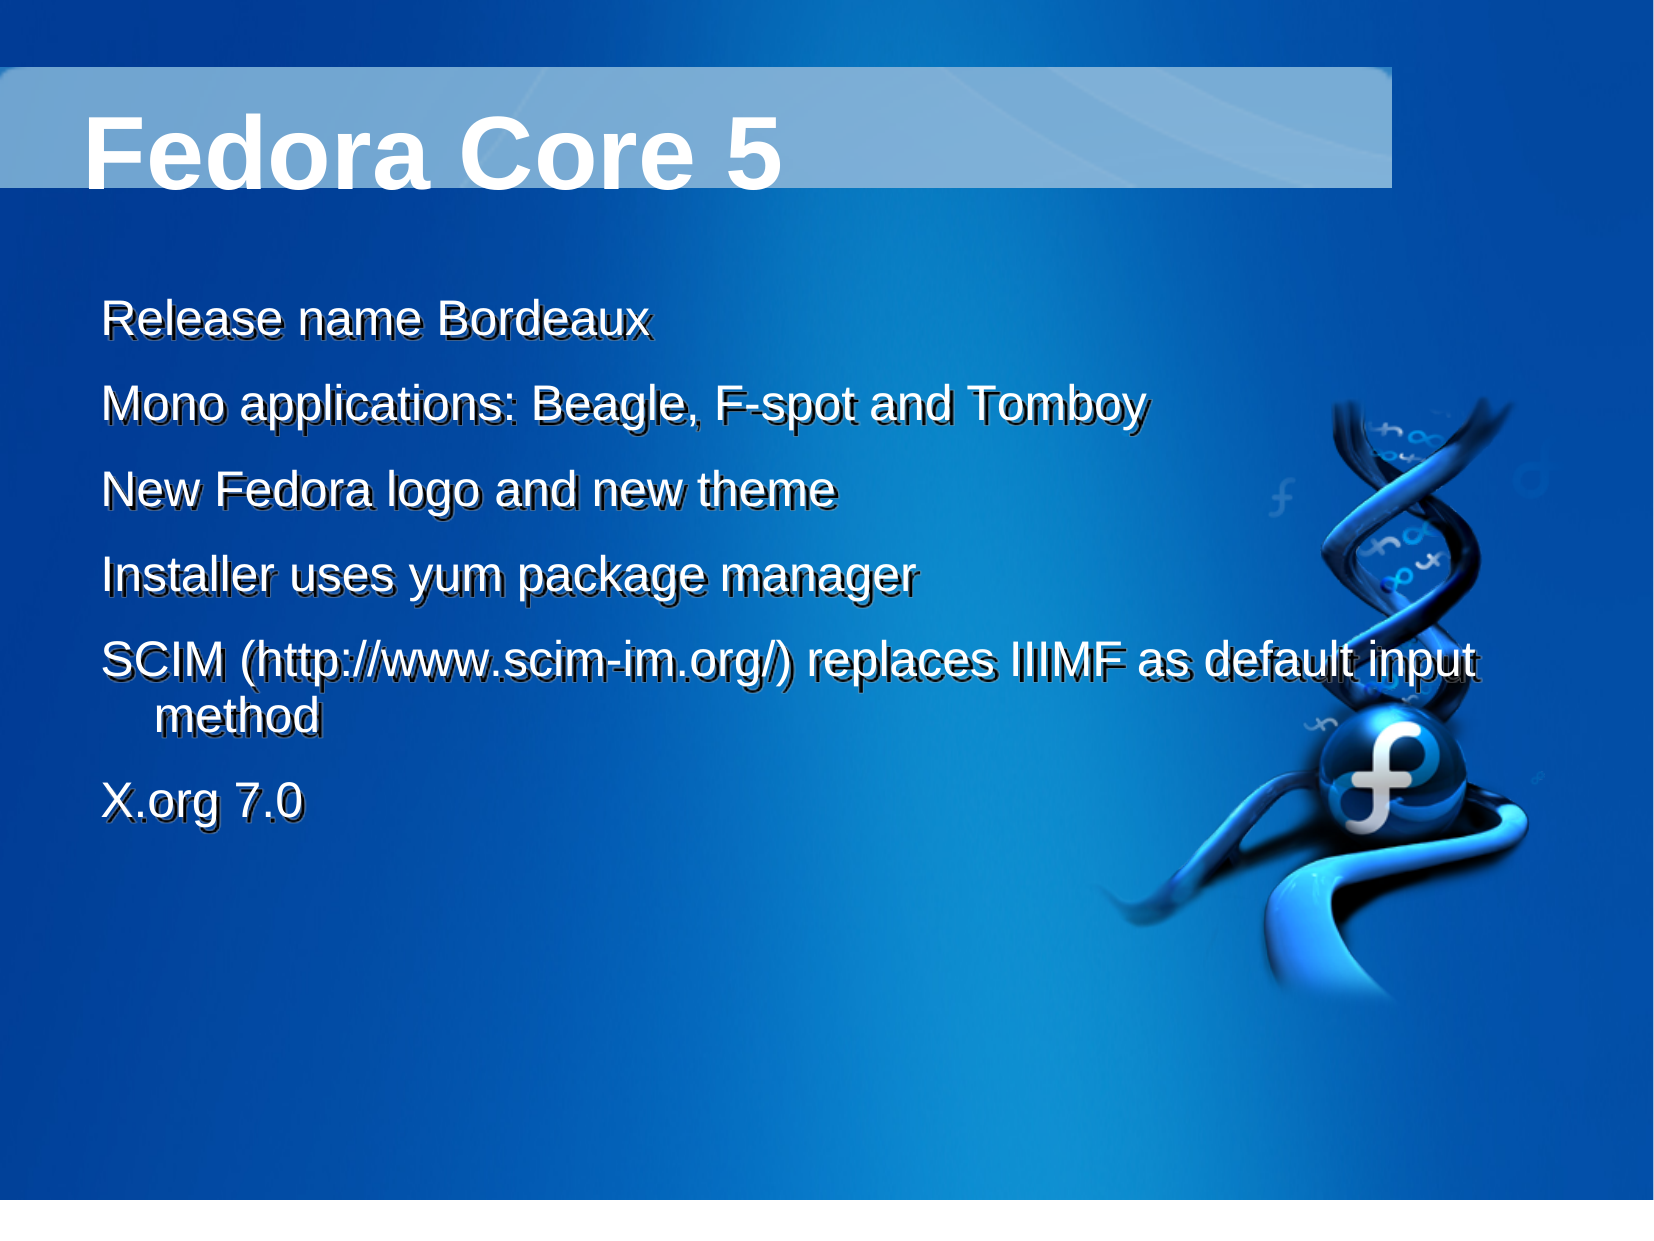

# Fedora Core 5
Release name Bordeaux
Mono applications: Beagle, F-spot and Tomboy
New Fedora logo and new theme
Installer uses yum package manager
SCIM (http://www.scim-im.org/) replaces IIIMF as default input method
X.org 7.0